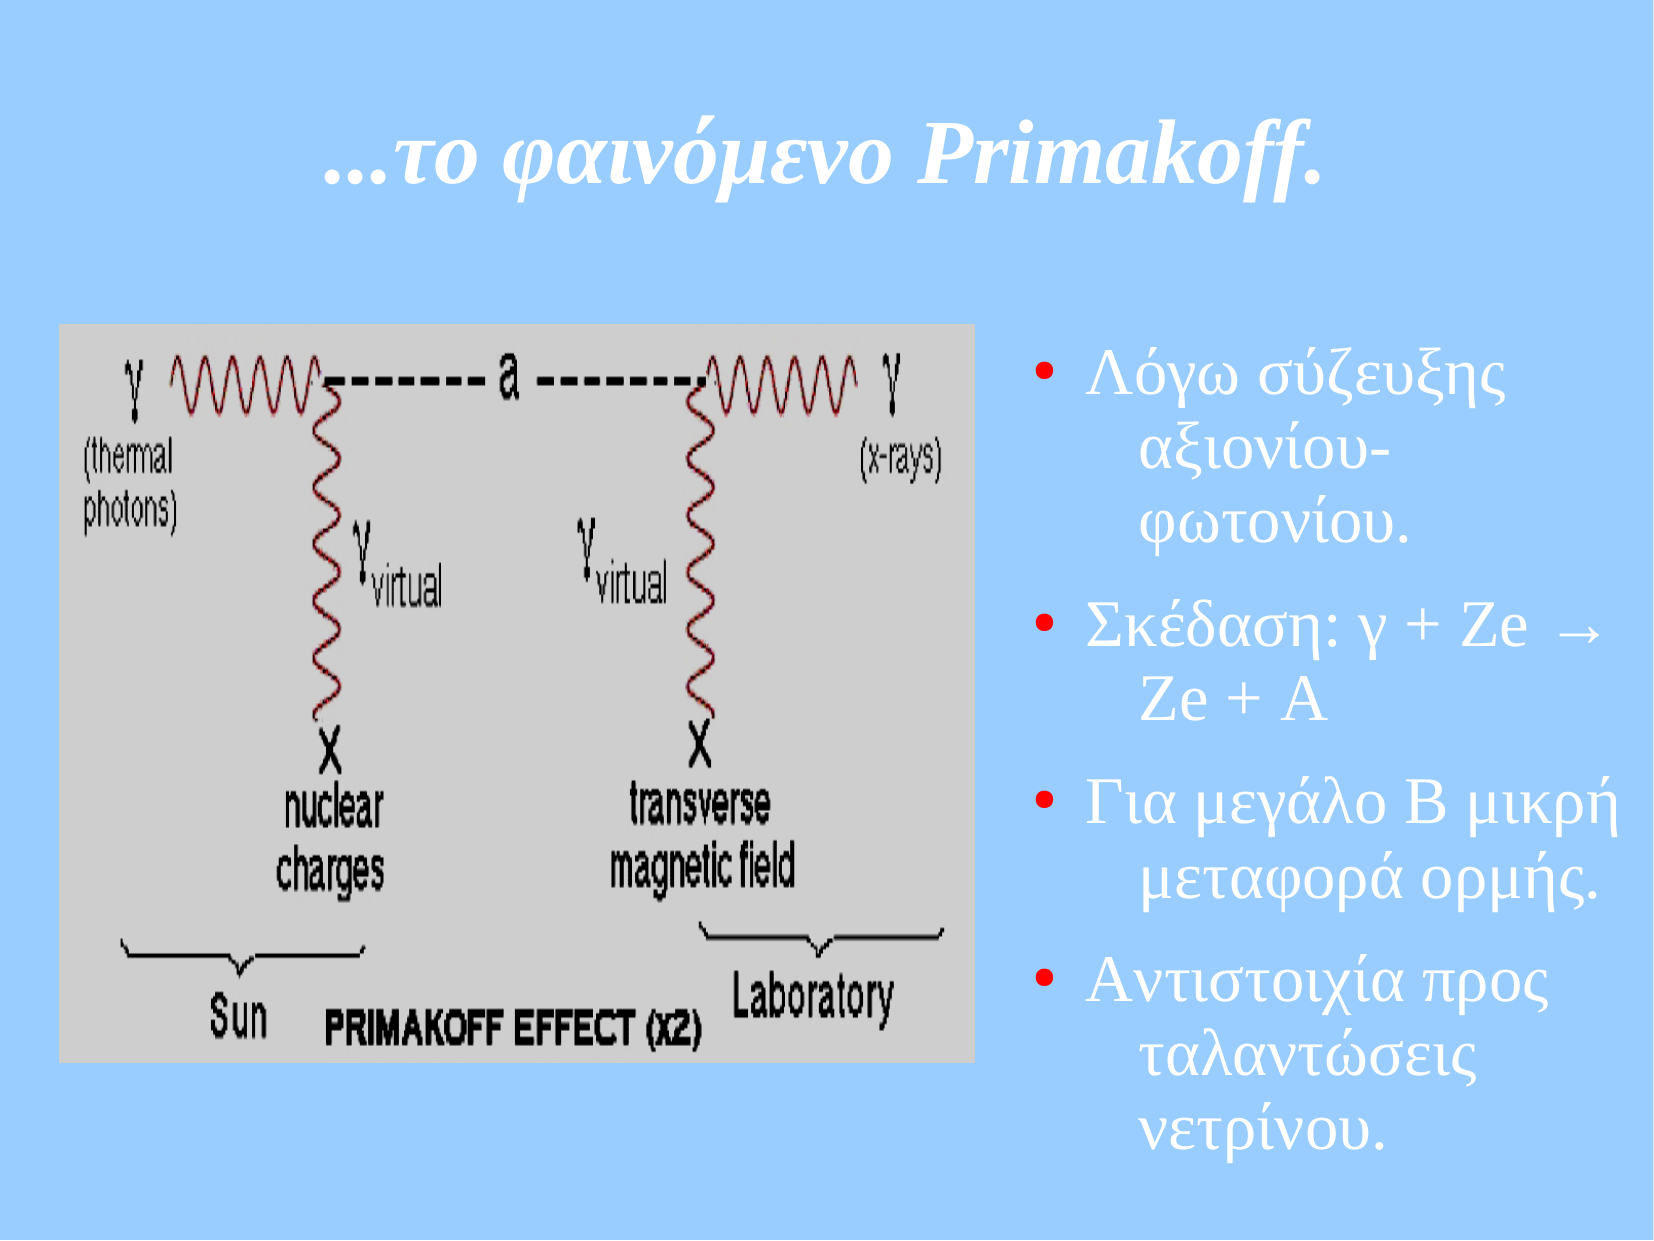

# ...το φαινόμενο Primakoff.
Λόγω σύζευξης αξιονίου-φωτονίου.
Σκέδαση: γ + Ζe → Ze + A
Για μεγάλο B μικρή μεταφορά ορμής.
Αντιστοιχία προς ταλαντώσεις νετρίνου.